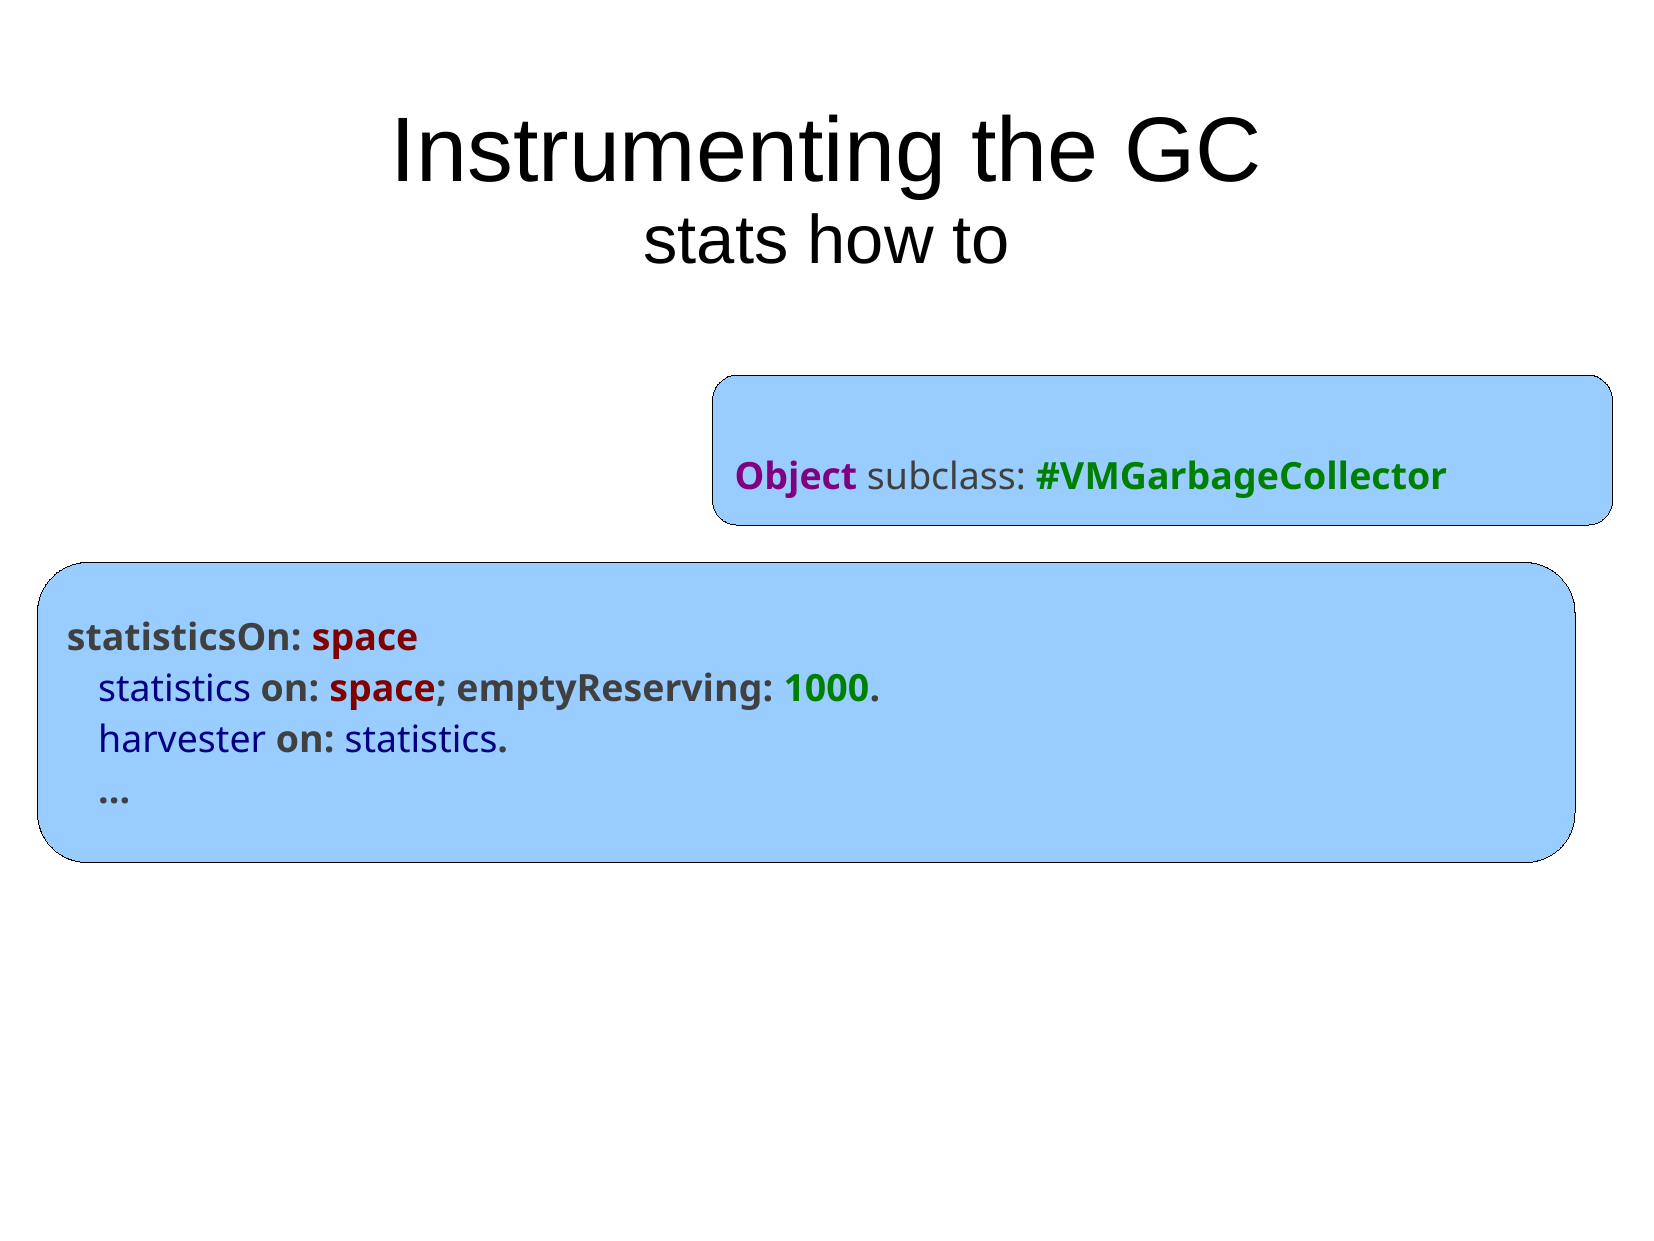

Instrumenting the GC
stats how to
Object subclass: #VMGarbageCollector
statisticsOn: space
	statistics on: space; emptyReserving: 1000.
	harvester on: statistics.
	...